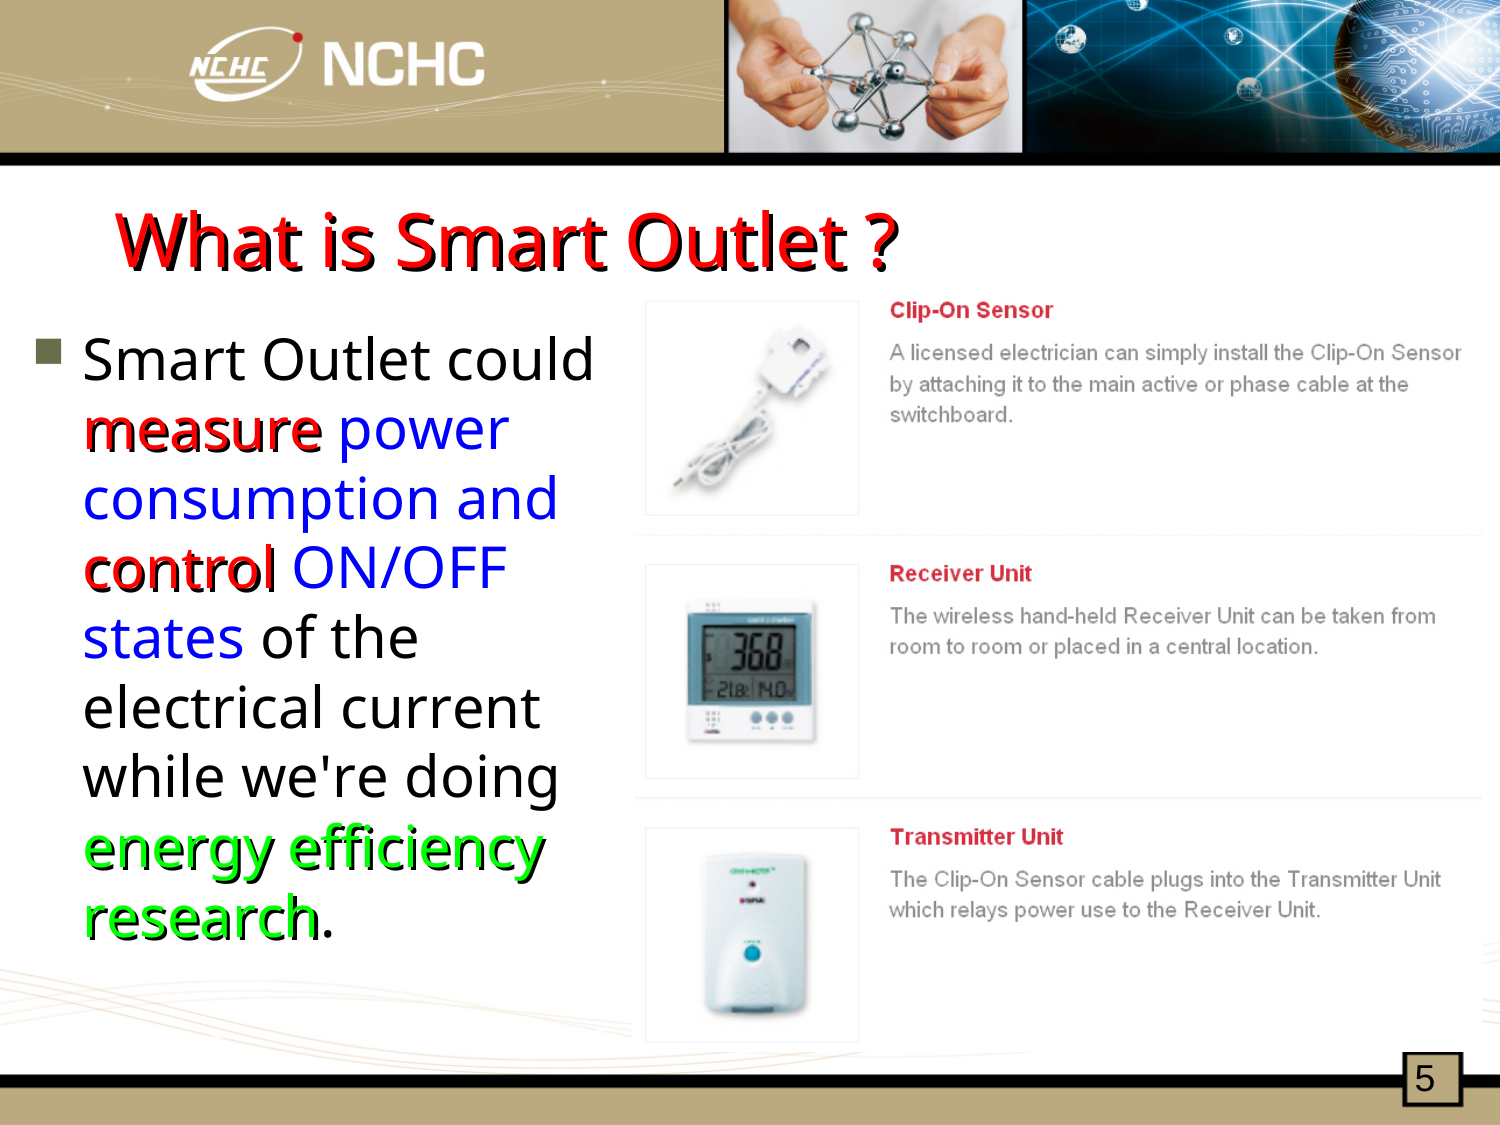

# What is Smart Outlet ?
Smart Outlet could measure power consumption and control ON/OFF states of the electrical current while we're doing energy efficiency research.
5